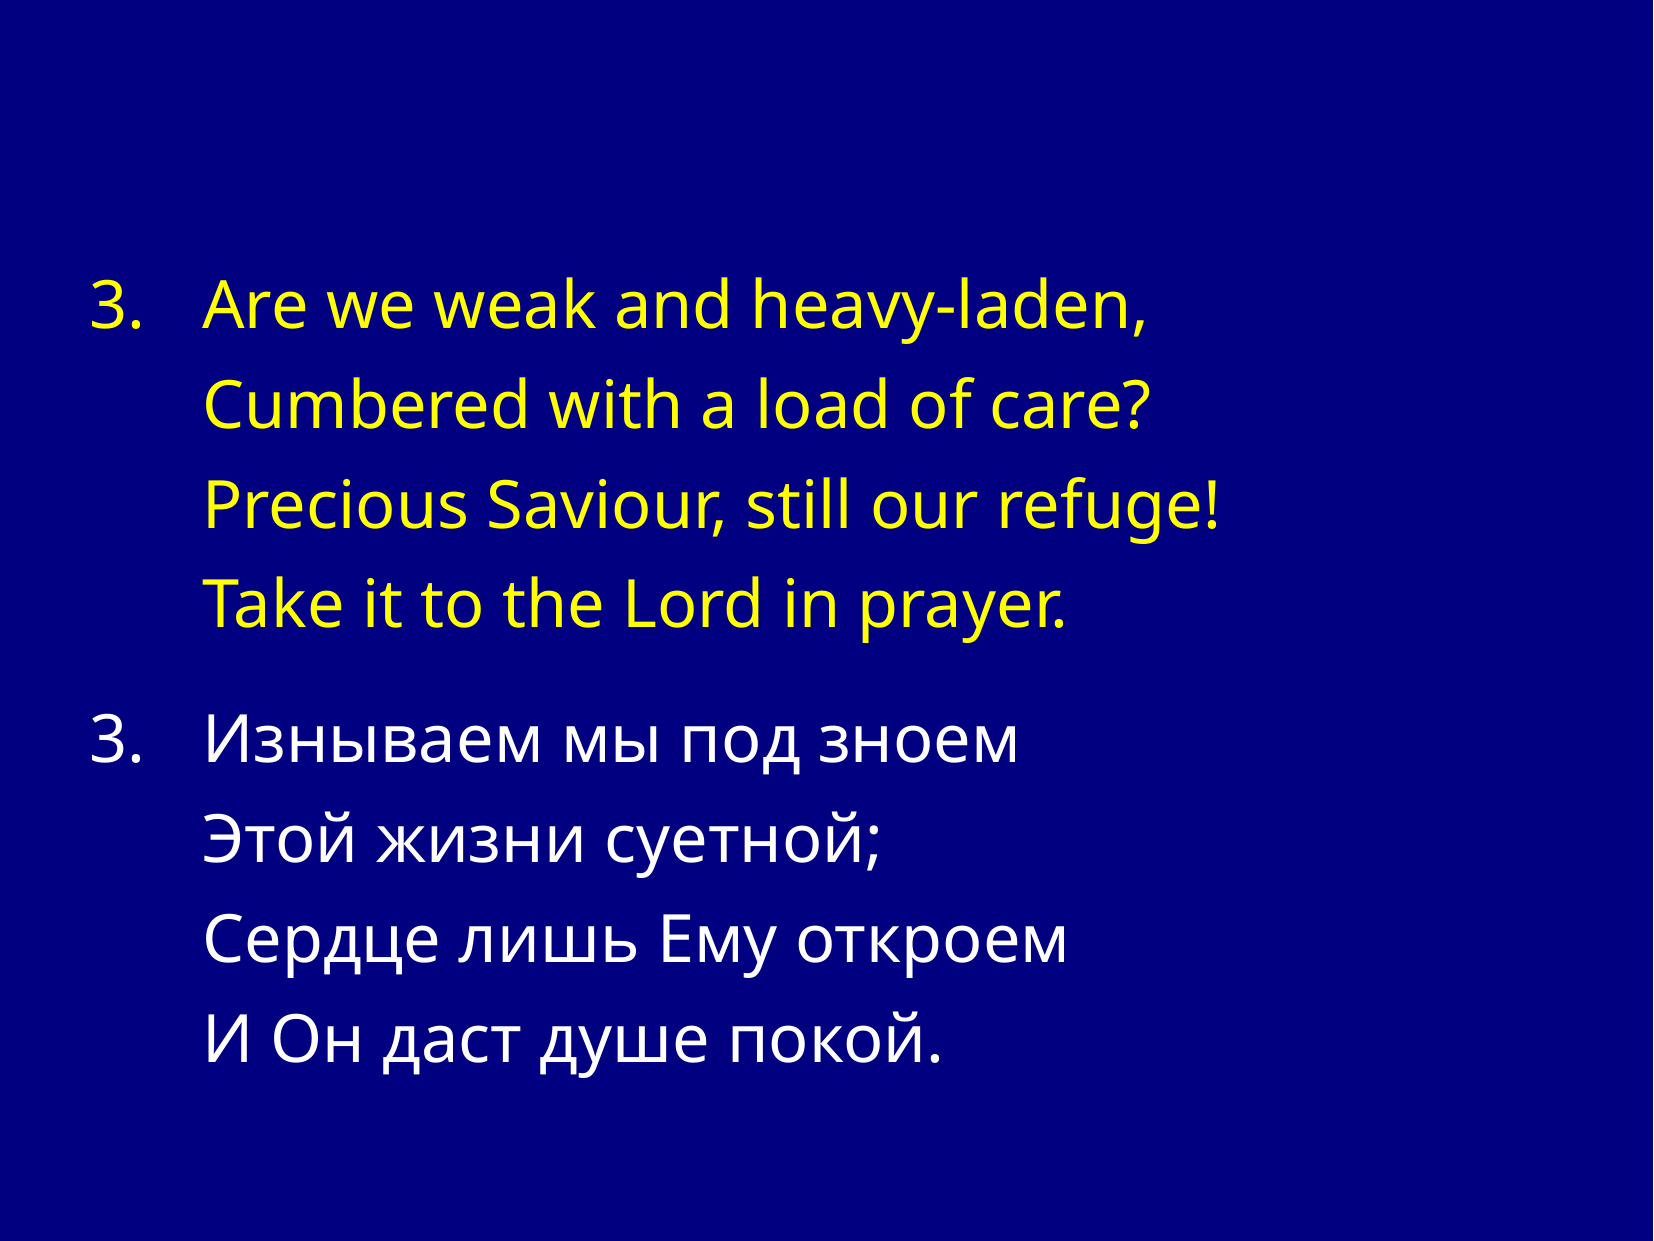

3.	Are we weak and heavy-laden,
	Cumbered with a load of care?
	Precious Saviour, still our refuge!
	Take it to the Lord in prayer.
3.	Изнываем мы под зноем
	Этой жизни суетной;
	Сердце лишь Ему откроем
	И Он даст душе покой.